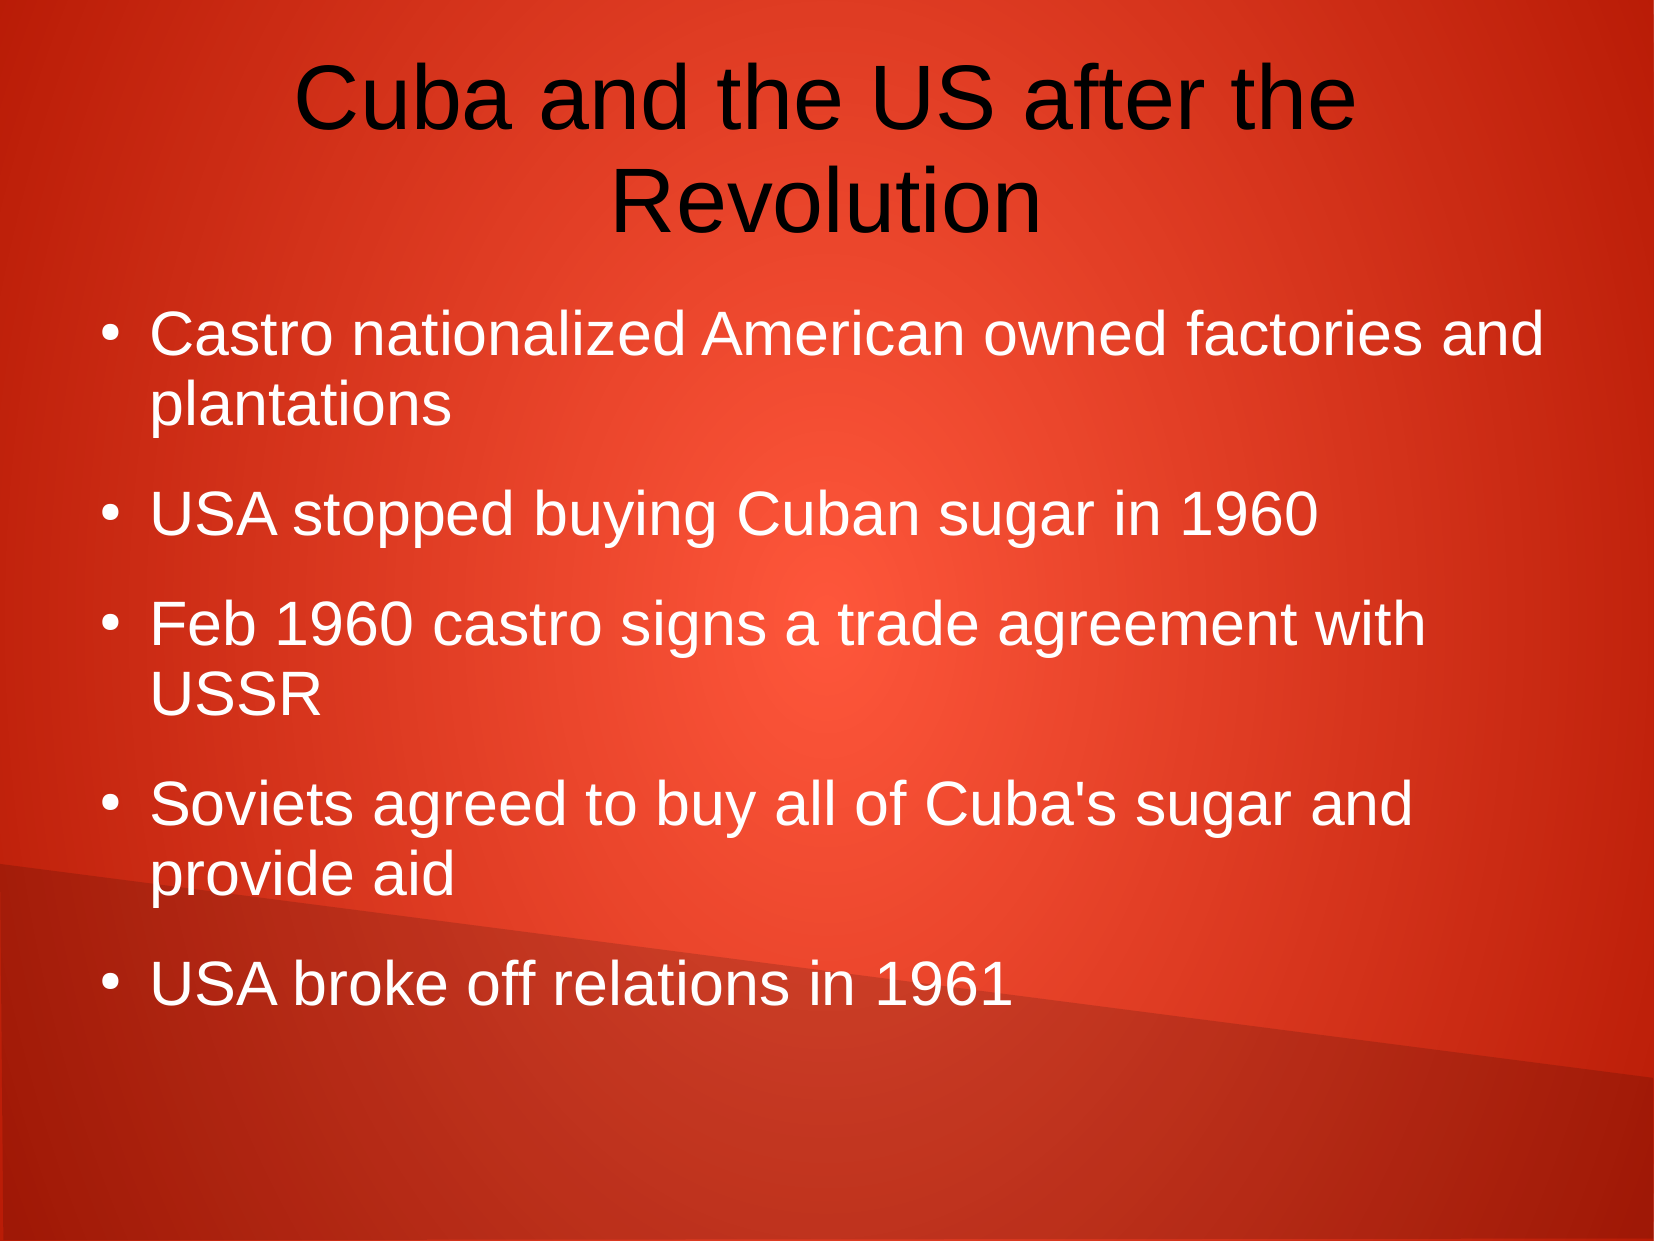

# Cuba and the US after the Revolution
Castro nationalized American owned factories and plantations
USA stopped buying Cuban sugar in 1960
Feb 1960 castro signs a trade agreement with USSR
Soviets agreed to buy all of Cuba's sugar and provide aid
USA broke off relations in 1961